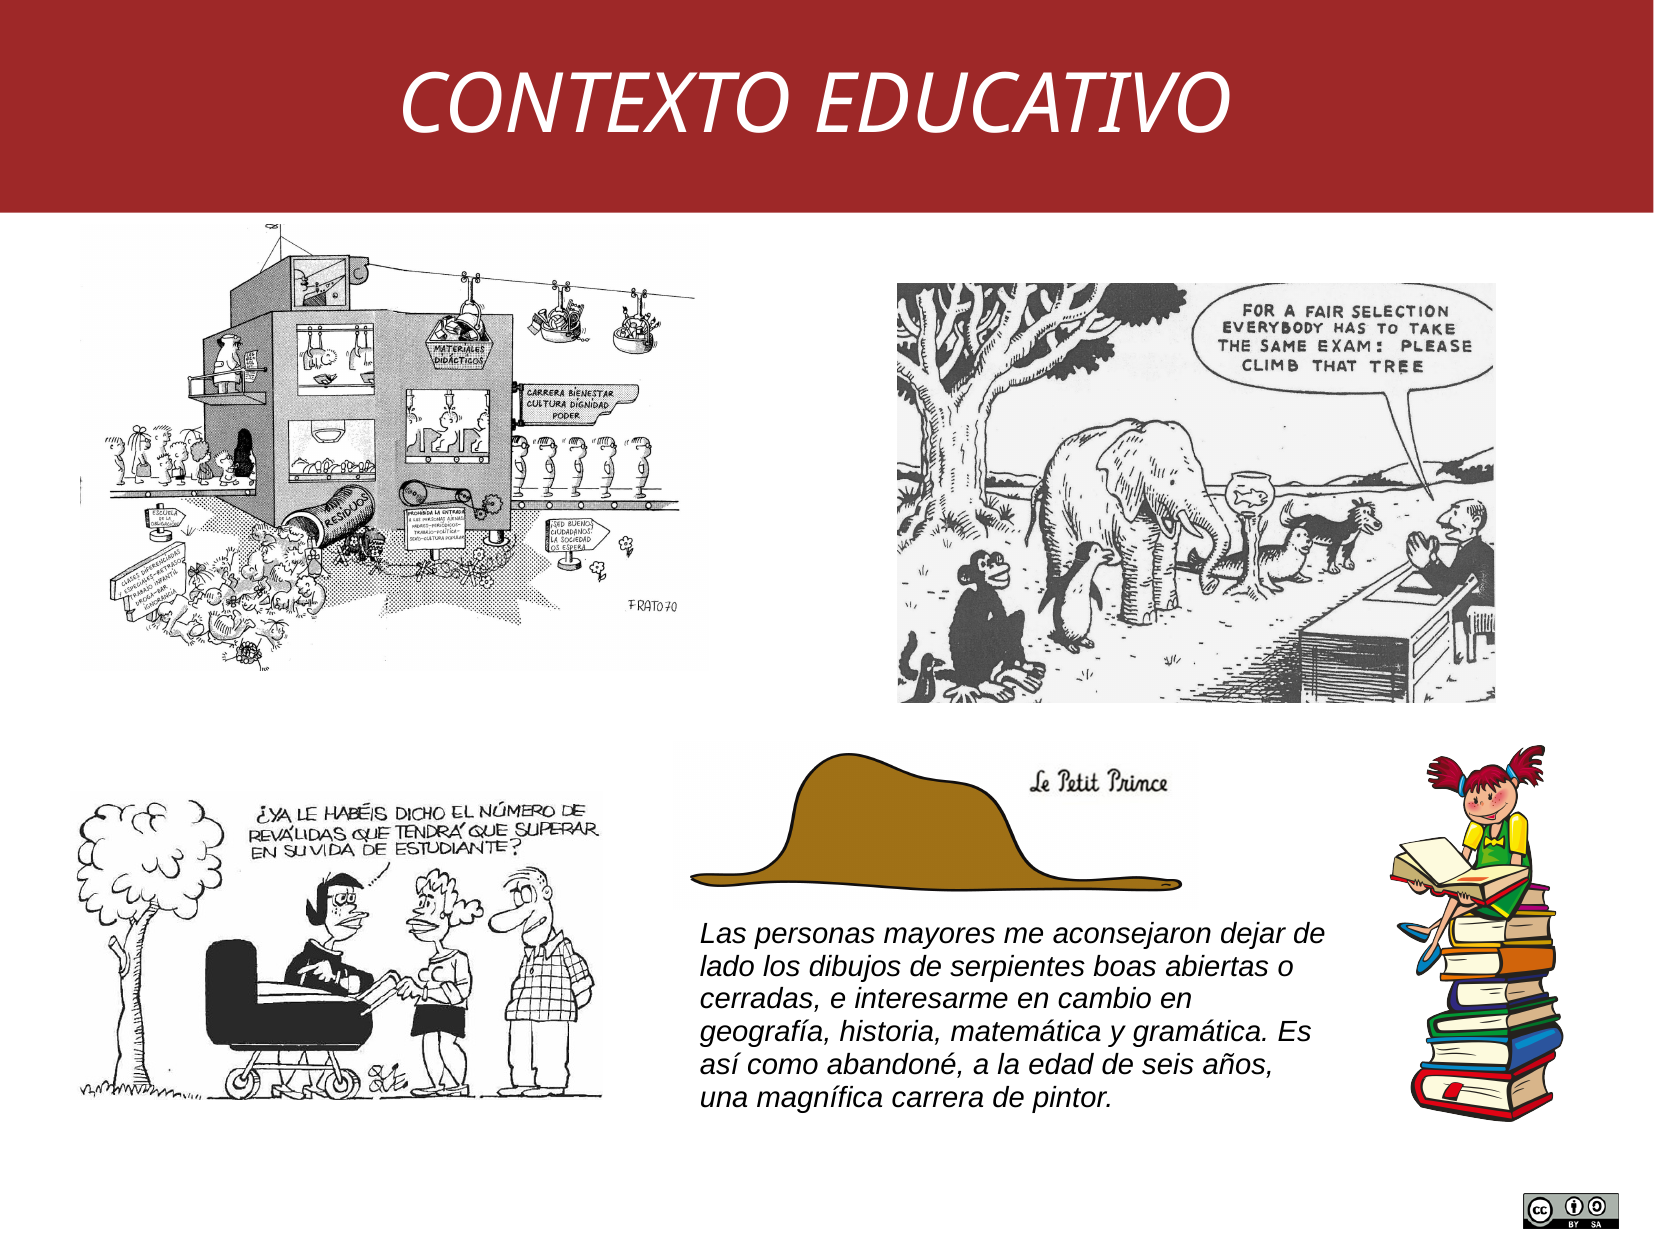

CONTEXTO EDUCATIVO
#
Las personas mayores me aconsejaron dejar de lado los dibujos de serpientes boas abiertas o cerradas, e interesarme en cambio en geografía, historia, matemática y gramática. Es así como abandoné, a la edad de seis años, una magnífica carrera de pintor.